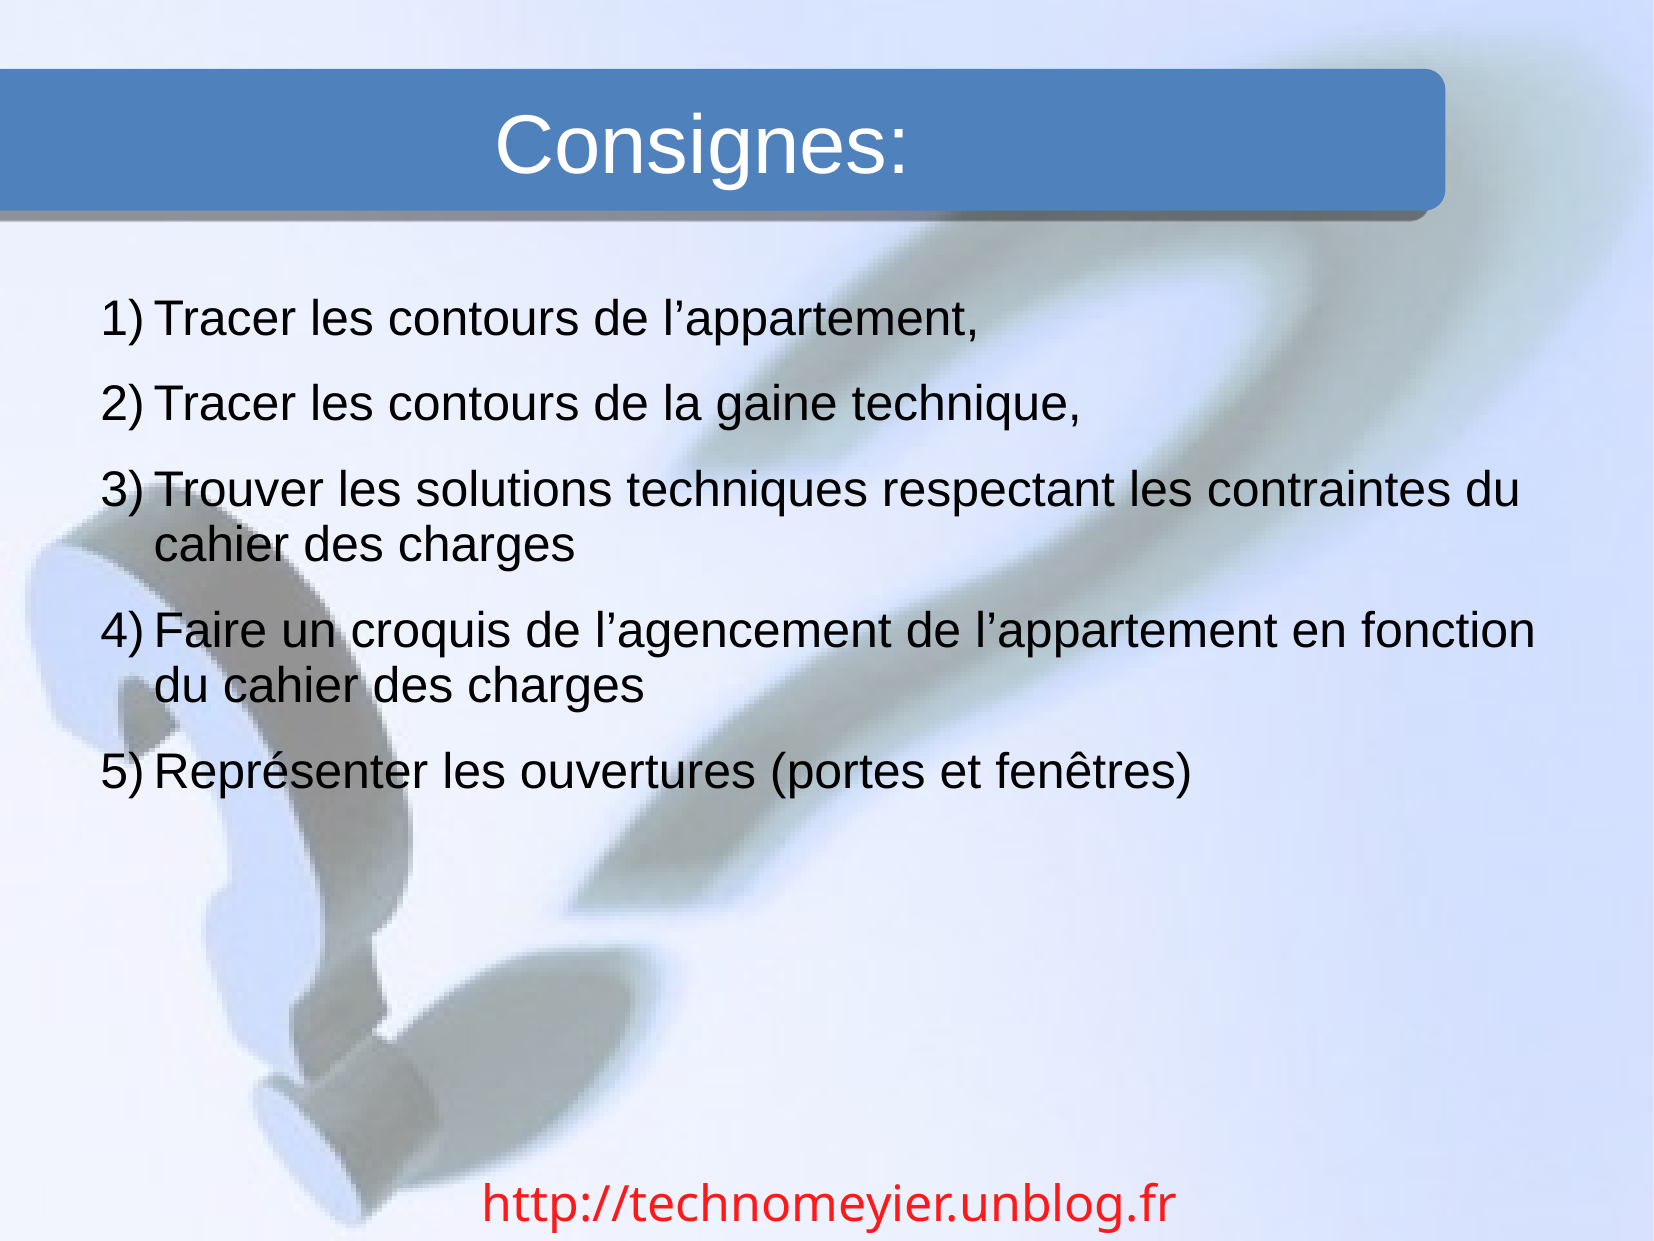

#
Consignes:
Tracer les contours de l’appartement,
Tracer les contours de la gaine technique,
Trouver les solutions techniques respectant les contraintes du cahier des charges
Faire un croquis de l’agencement de l’appartement en fonction du cahier des charges
Représenter les ouvertures (portes et fenêtres)
http://technomeyier.unblog.fr